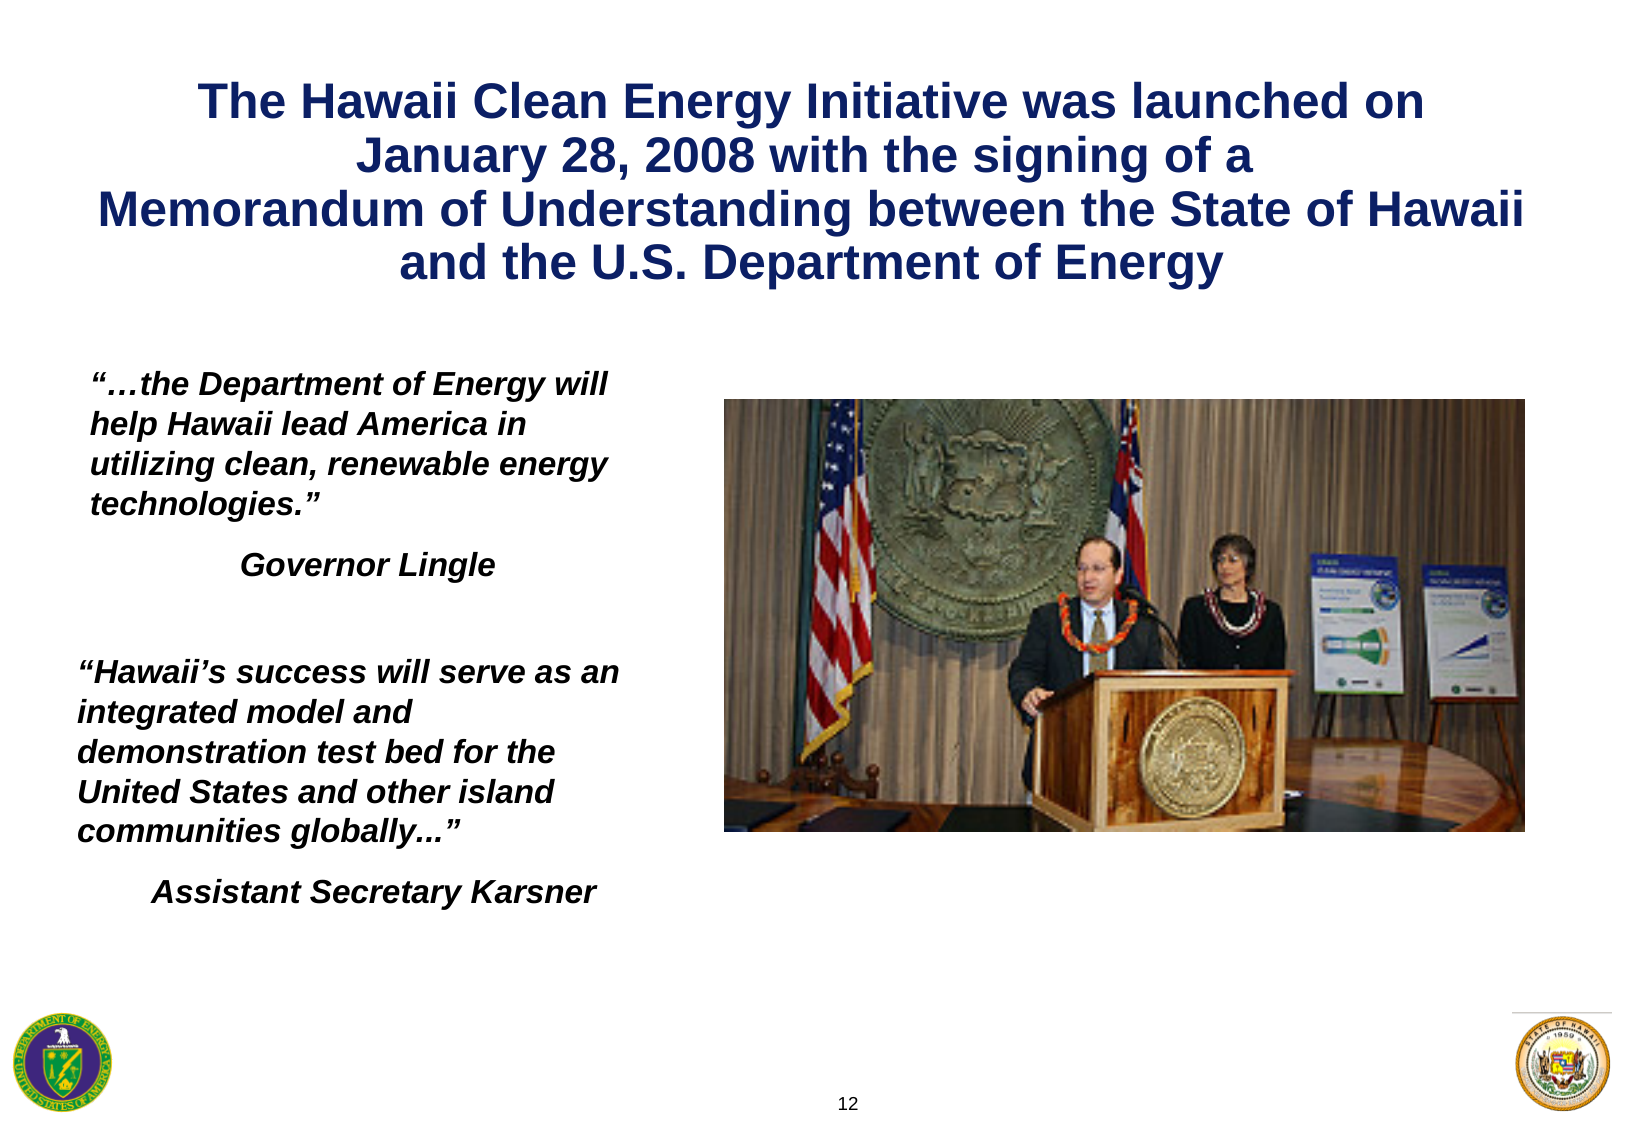

# The Hawaii Clean Energy Initiative was launched on January 28, 2008 with the signing of a Memorandum of Understanding between the State of Hawaii and the U.S. Department of Energy
“…the Department of Energy will help Hawaii lead America in utilizing clean, renewable energy technologies.”
	Governor Lingle
“Hawaii’s success will serve as an integrated model and demonstration test bed for the United States and other island communities globally...”
 Assistant Secretary Karsner